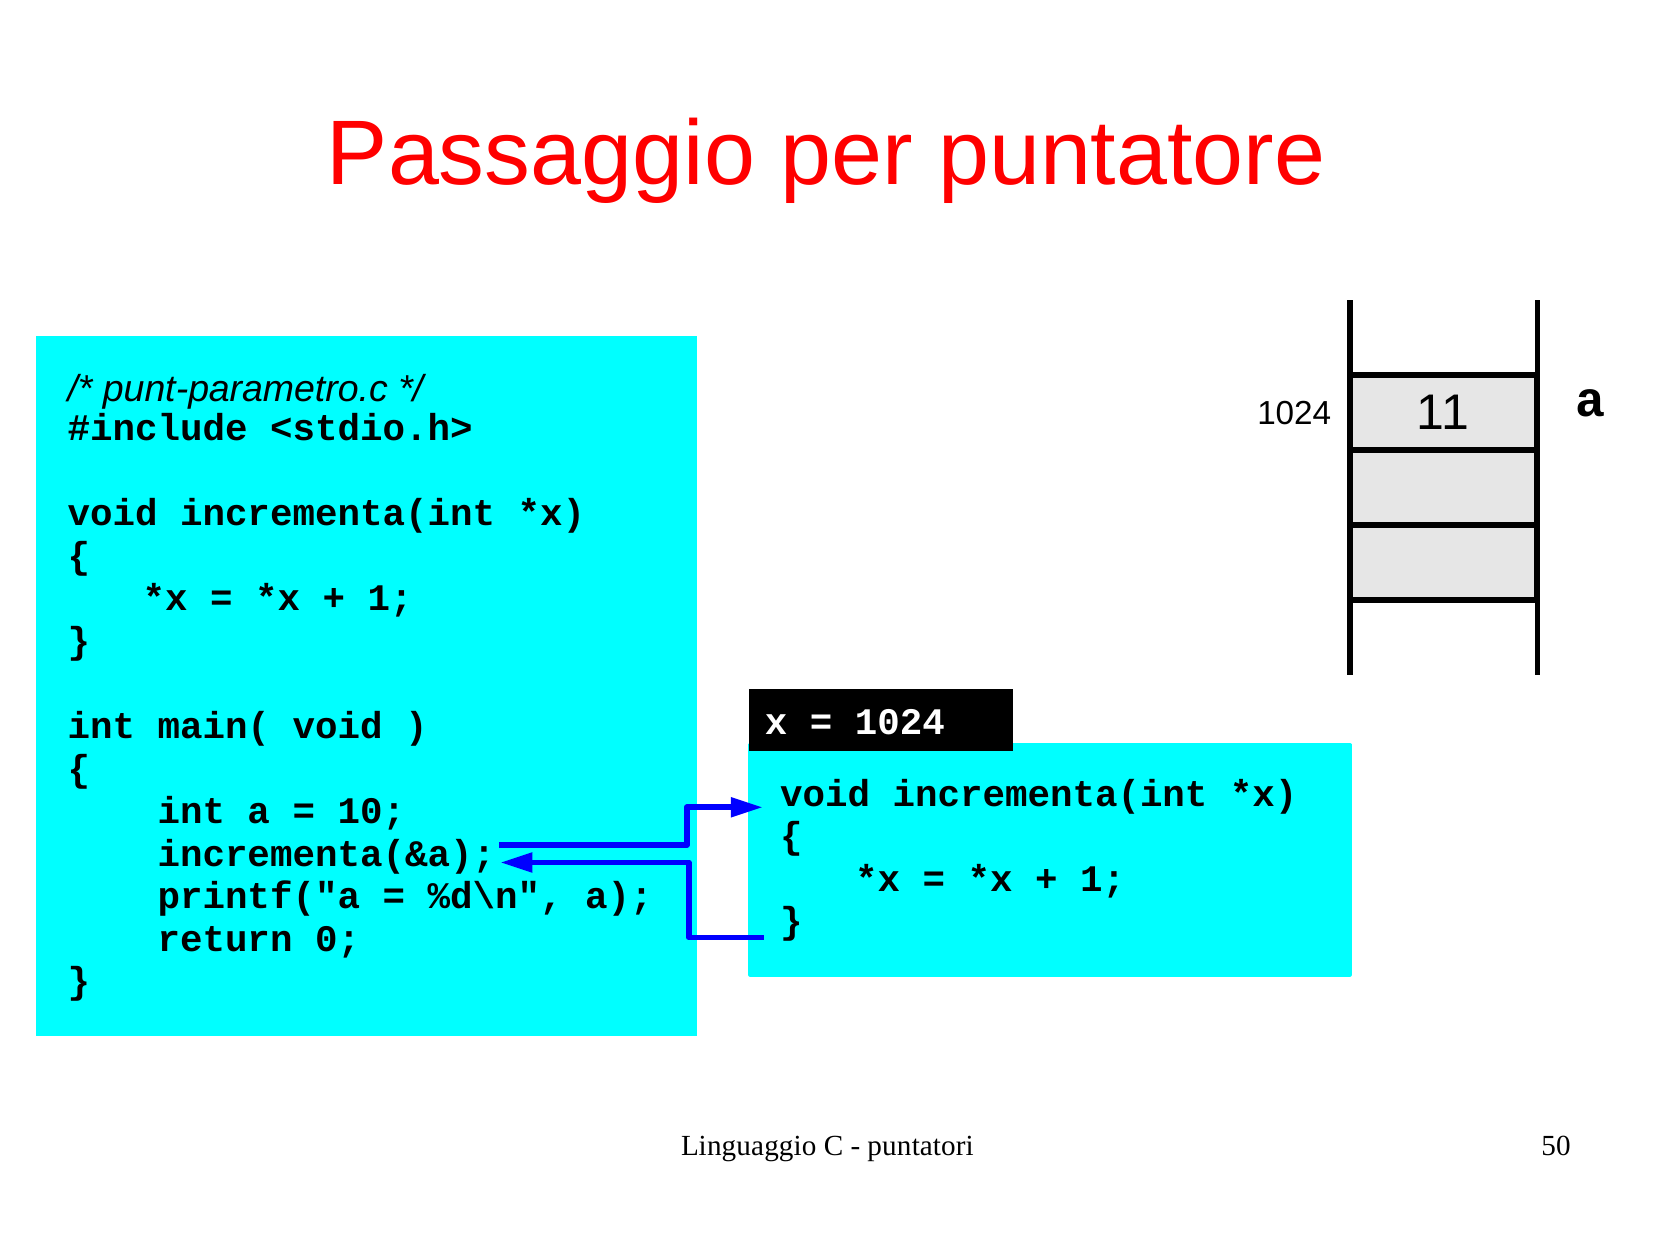

# Passaggio per puntatore
/* punt-parametro.c */
#include <stdio.h>
void incrementa(int *x)
{
	*x = *x + 1;
}
int main( void )
{
 int a = 10;
 incrementa(&a);
 printf("a = %d\n", a);
 return 0;
}
11
a
1024
x = 1024
void incrementa(int *x)
{
	*x = *x + 1;
}
Linguaggio C - puntatori
50